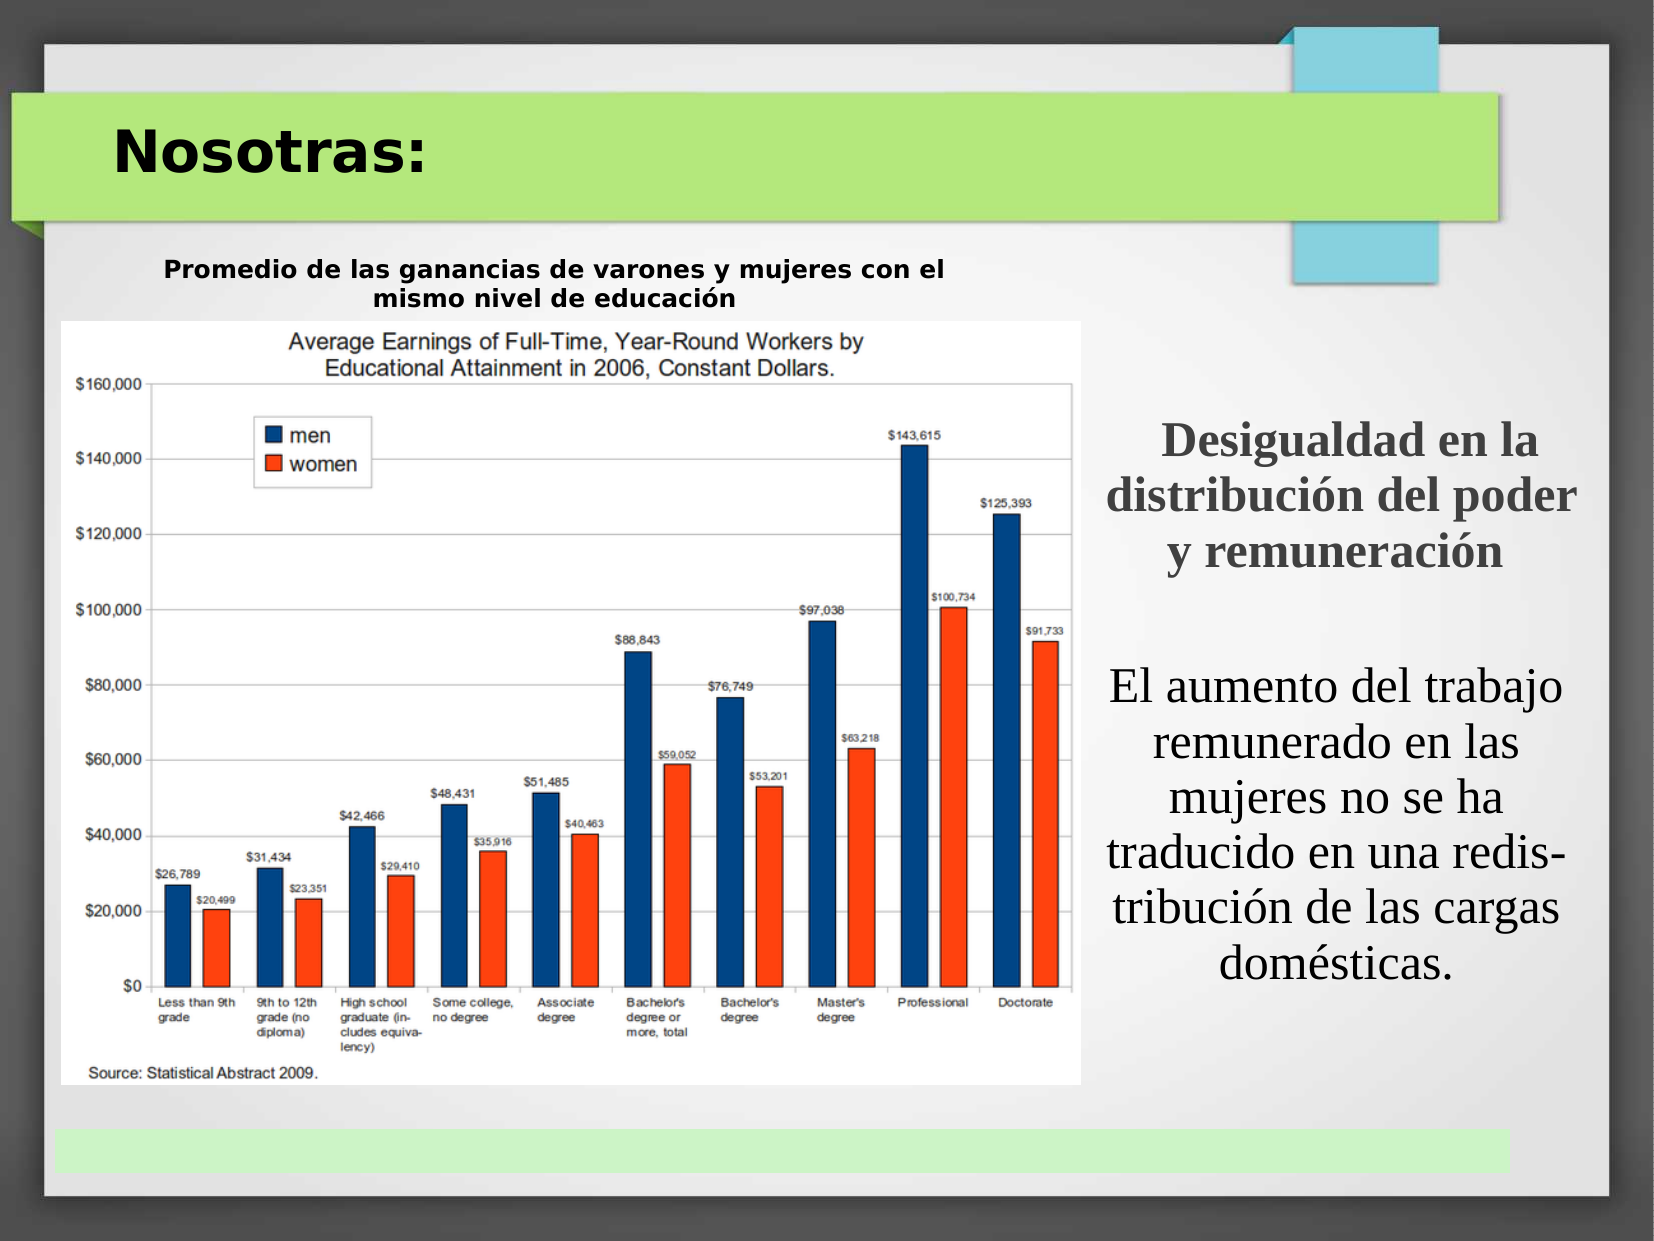

Nosotras:
Promedio de las ganancias de varones y mujeres con el mismo nivel de educación
# Desigualdad en la distribución del poder y remuneración
El aumento del trabajo remunerado en las mujeres no se ha traducido en una redis-tribución de las cargas domésticas.